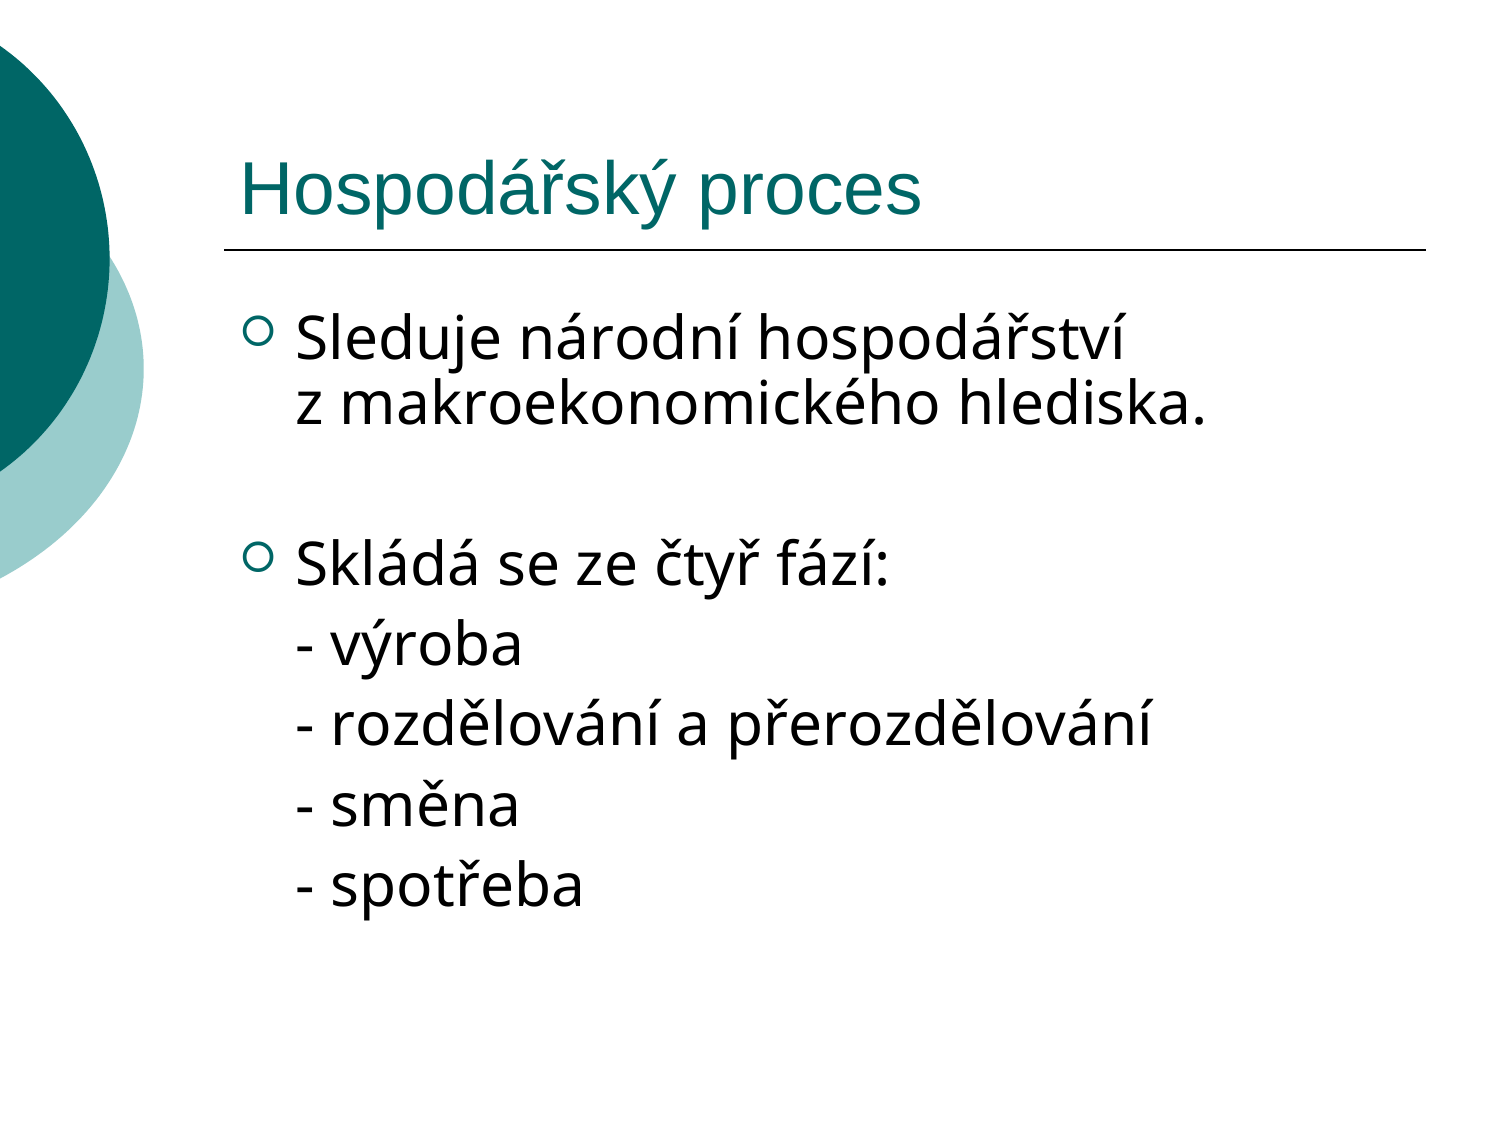

# Hospodářský proces
Sleduje národní hospodářství z makroekonomického hlediska.
Skládá se ze čtyř fází:
	- výroba
	- rozdělování a přerozdělování
	- směna
	- spotřeba